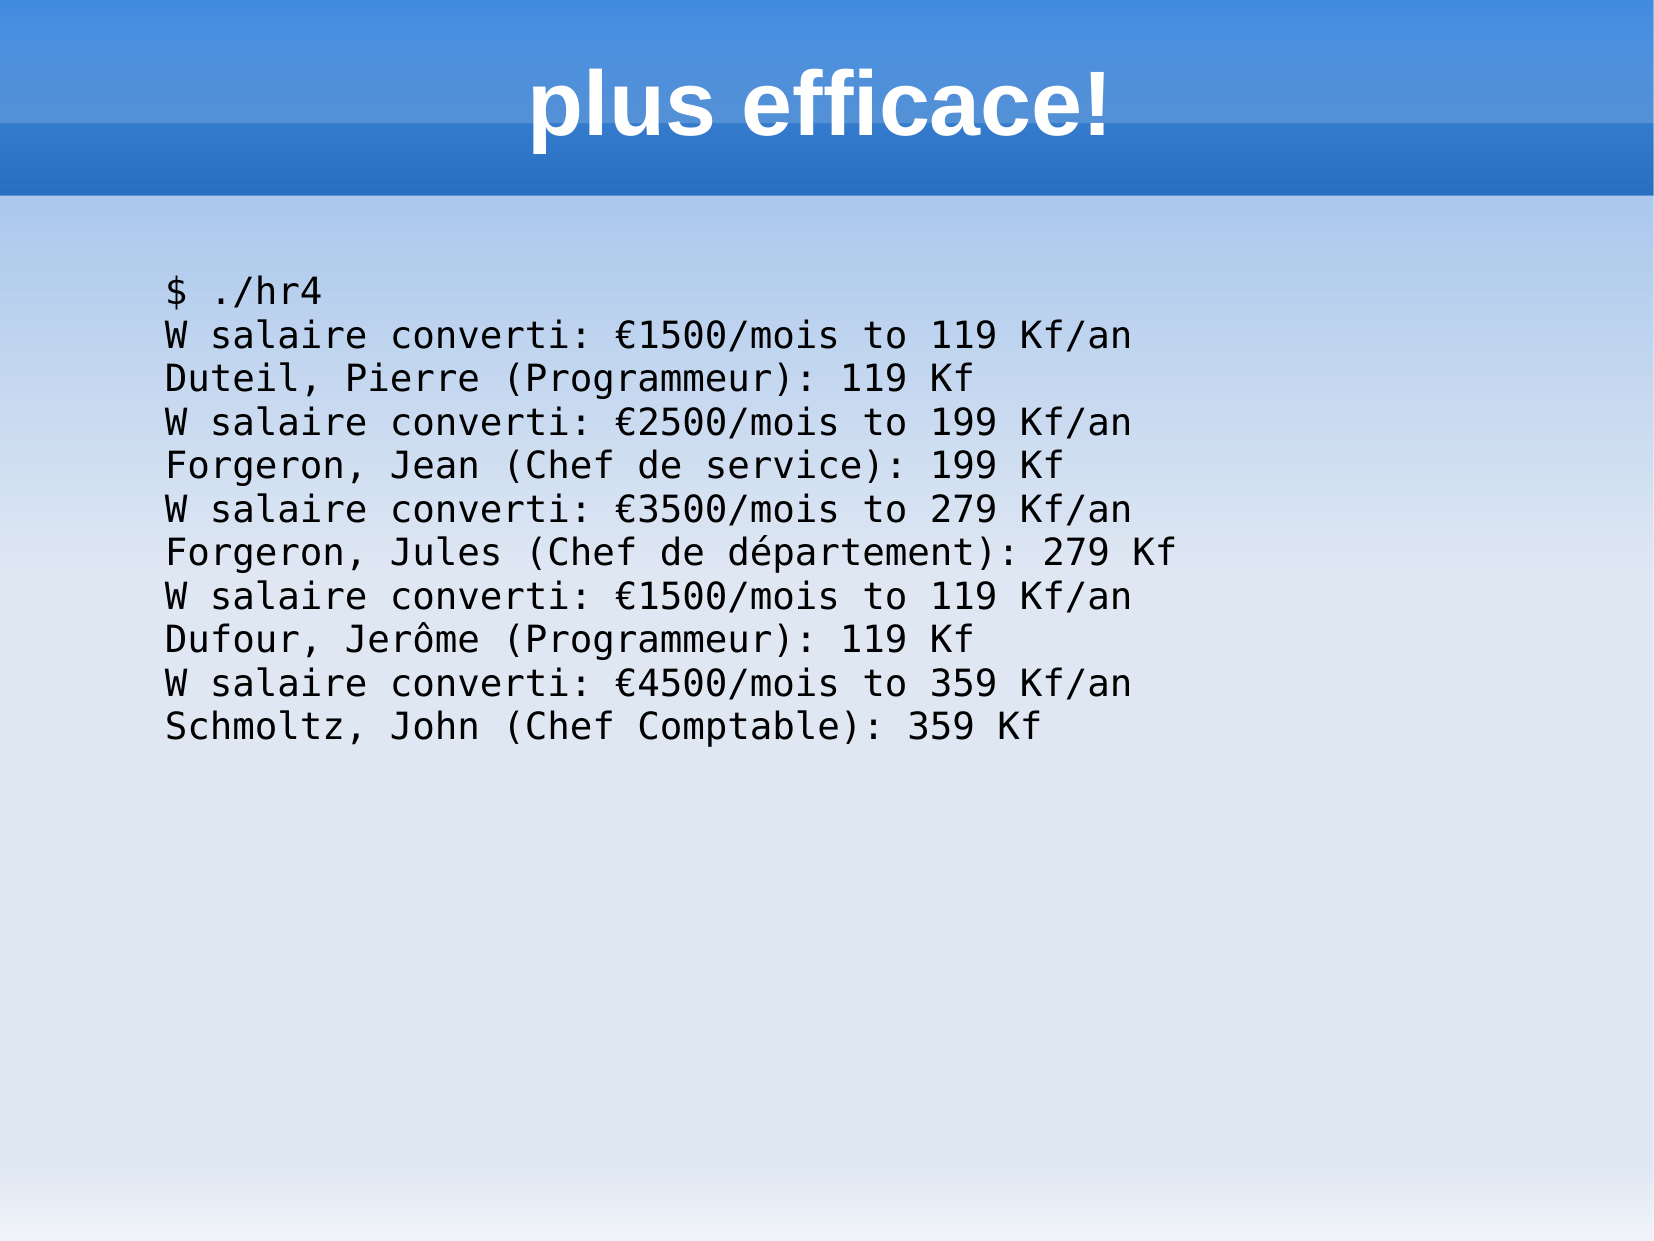

# plus efficace!
$ ./hr4
W salaire converti: €1500/mois to 119 Kf/an
Duteil, Pierre (Programmeur): 119 Kf
W salaire converti: €2500/mois to 199 Kf/an
Forgeron, Jean (Chef de service): 199 Kf
W salaire converti: €3500/mois to 279 Kf/an
Forgeron, Jules (Chef de département): 279 Kf
W salaire converti: €1500/mois to 119 Kf/an
Dufour, Jerôme (Programmeur): 119 Kf
W salaire converti: €4500/mois to 359 Kf/an
Schmoltz, John (Chef Comptable): 359 Kf